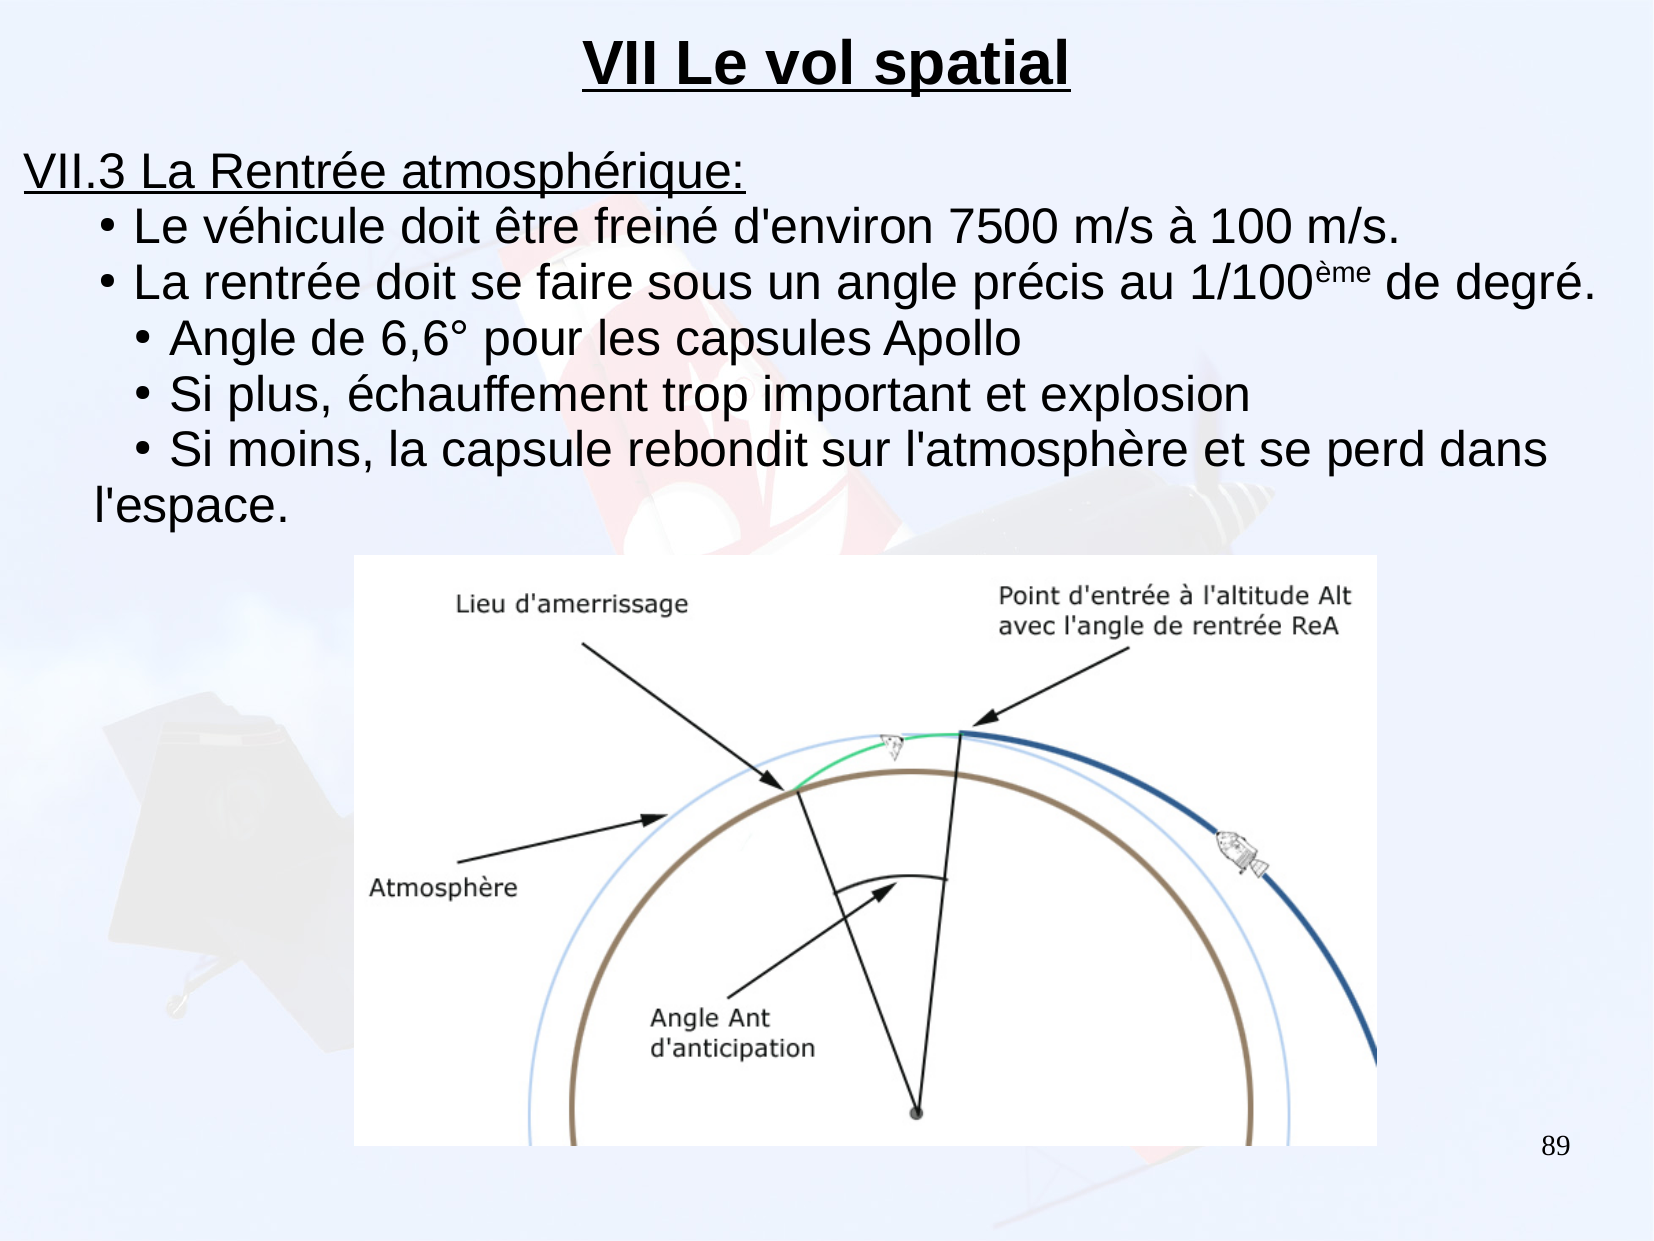

# VII Le vol spatial
VII.3 La Rentrée atmosphérique:
Le véhicule doit être freiné d'environ 7500 m/s à 100 m/s.
La rentrée doit se faire sous un angle précis au 1/100ème de degré.
Angle de 6,6° pour les capsules Apollo
Si plus, échauffement trop important et explosion
Si moins, la capsule rebondit sur l'atmosphère et se perd dans l'espace.
89